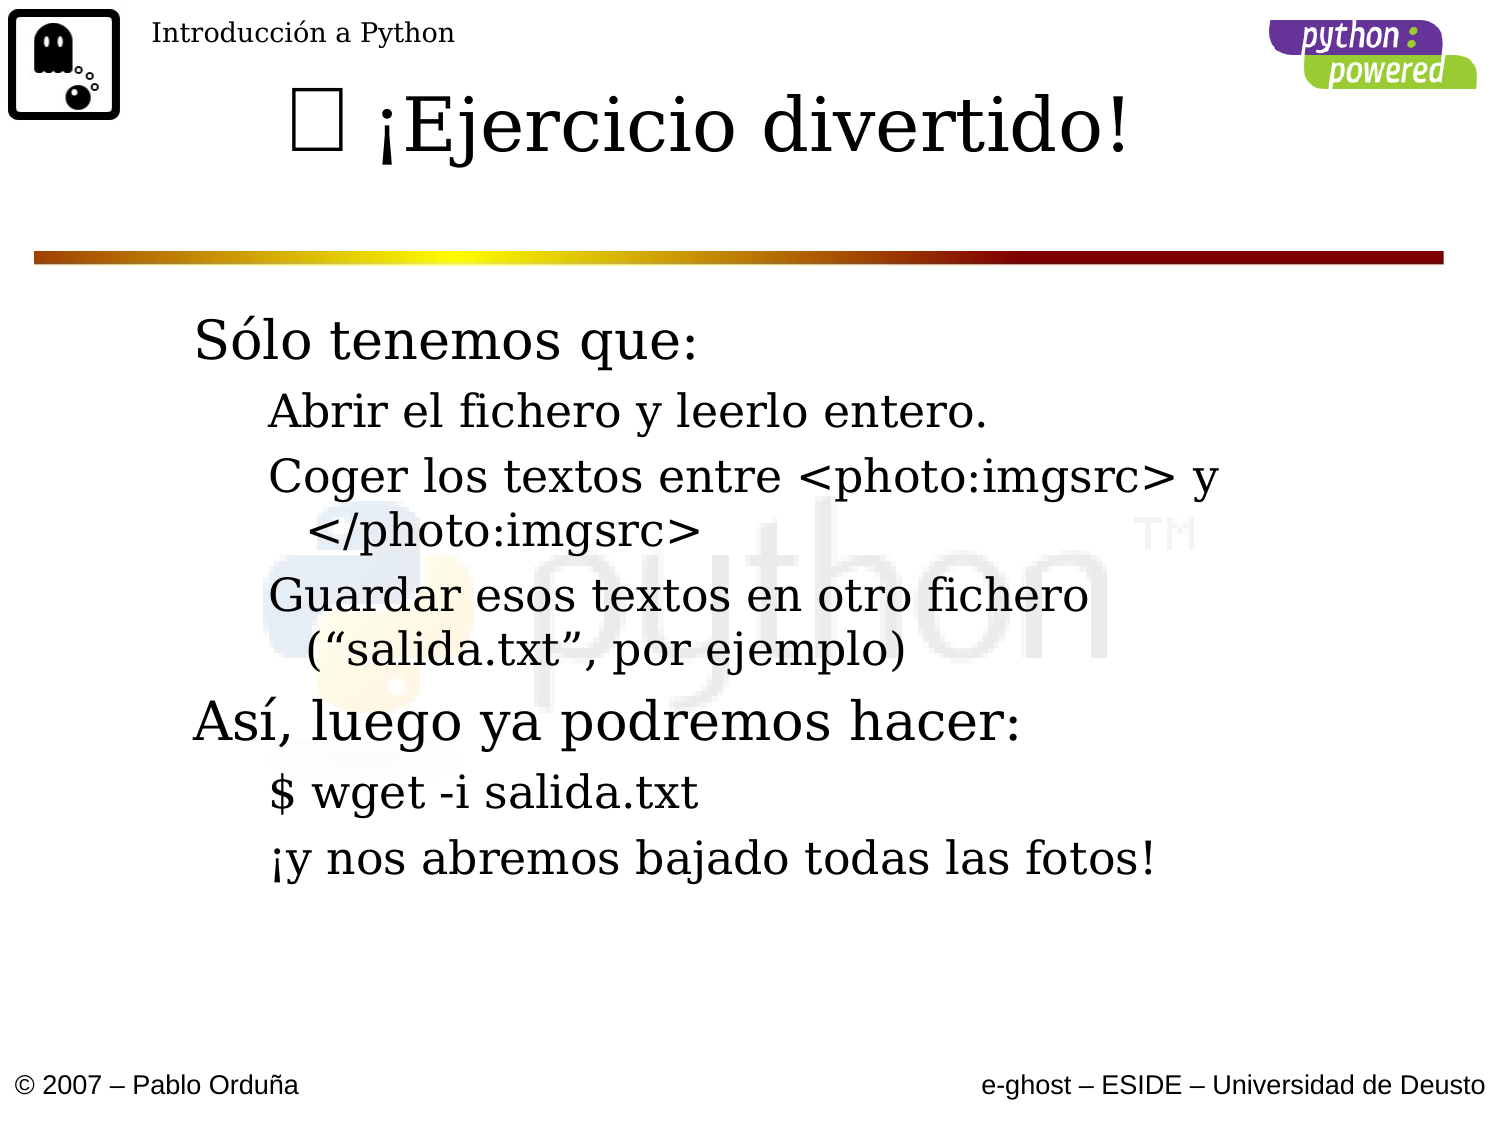

# ﾡ¡Ejercicio divertido!
Sólo tenemos que:
Abrir el fichero y leerlo entero.
Coger los textos entre <photo:imgsrc> y </photo:imgsrc>
Guardar esos textos en otro fichero (“salida.txt”, por ejemplo)
Así, luego ya podremos hacer:
$ wget -i salida.txt
¡y nos abremos bajado todas las fotos!